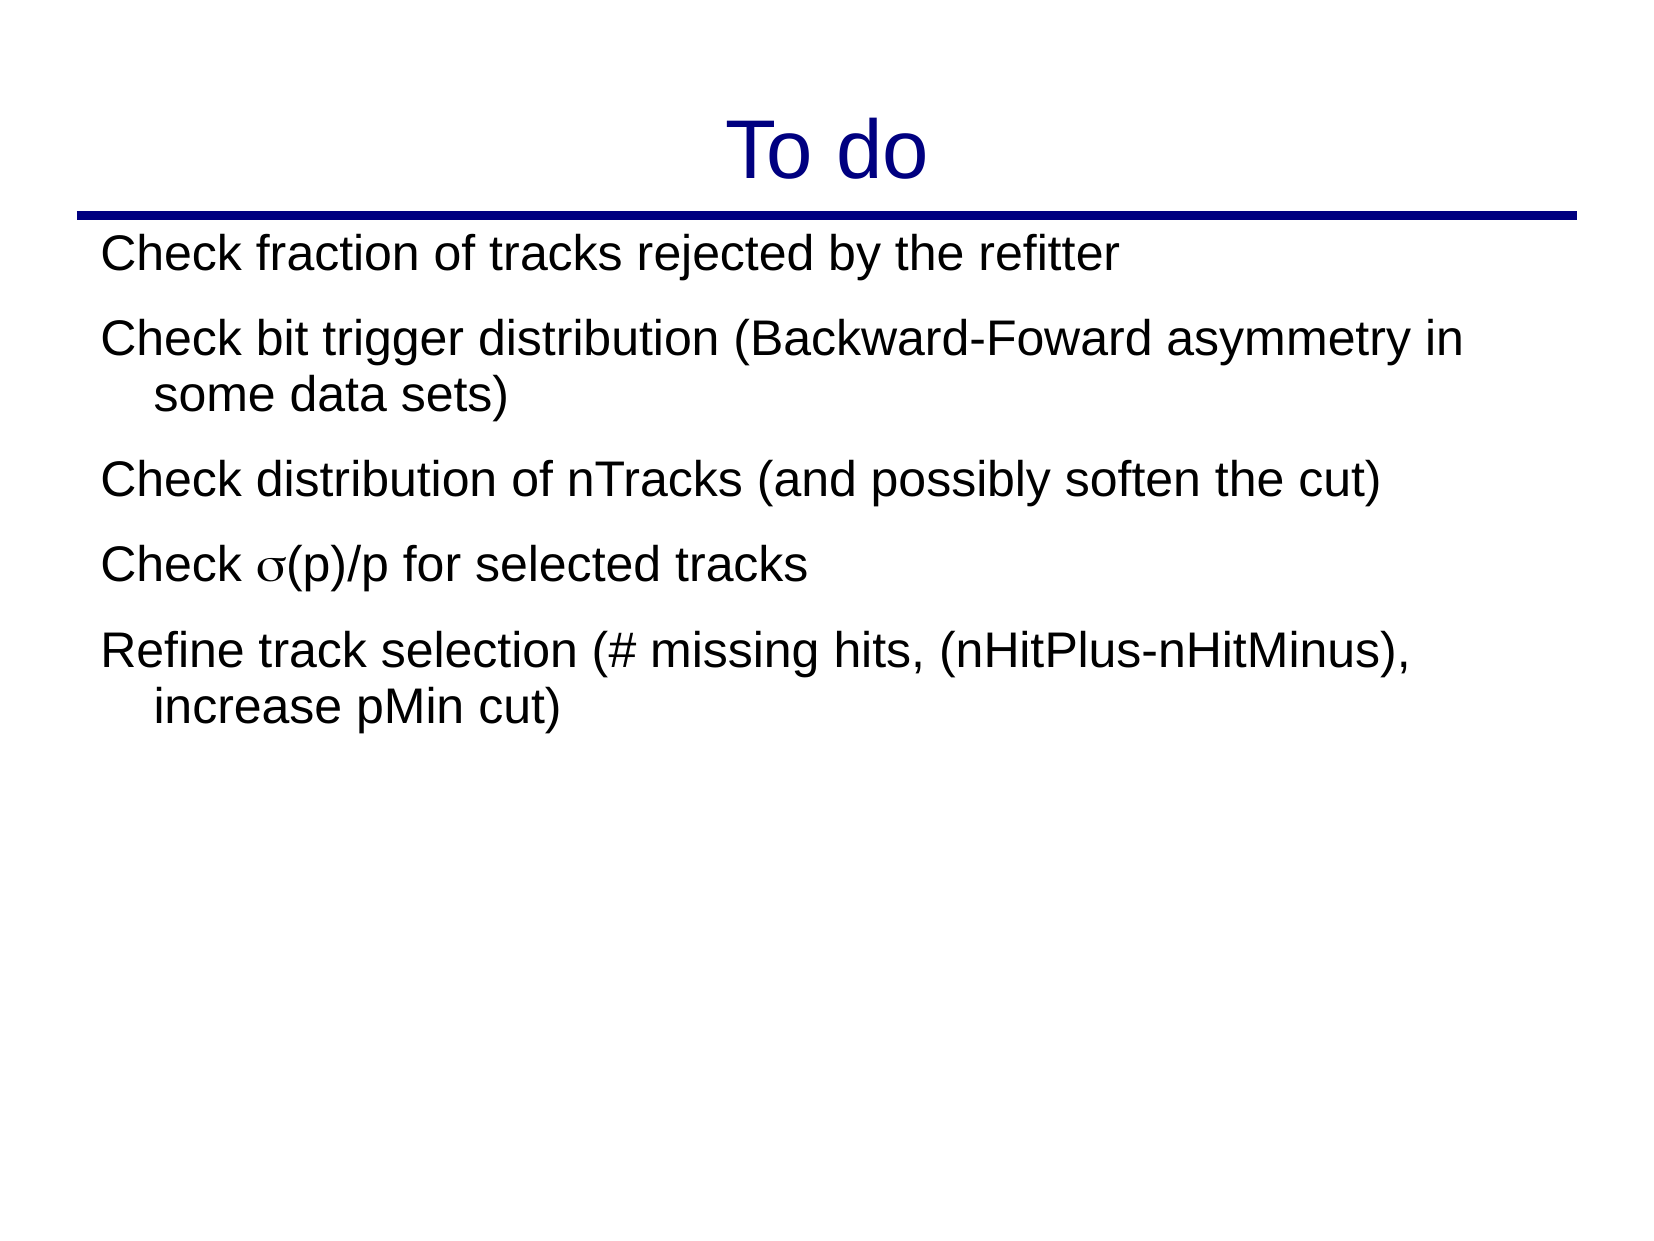

# To do
Check fraction of tracks rejected by the refitter
Check bit trigger distribution (Backward-Foward asymmetry in some data sets)
Check distribution of nTracks (and possibly soften the cut)
Check s(p)/p for selected tracks
Refine track selection (# missing hits, (nHitPlus-nHitMinus), increase pMin cut)